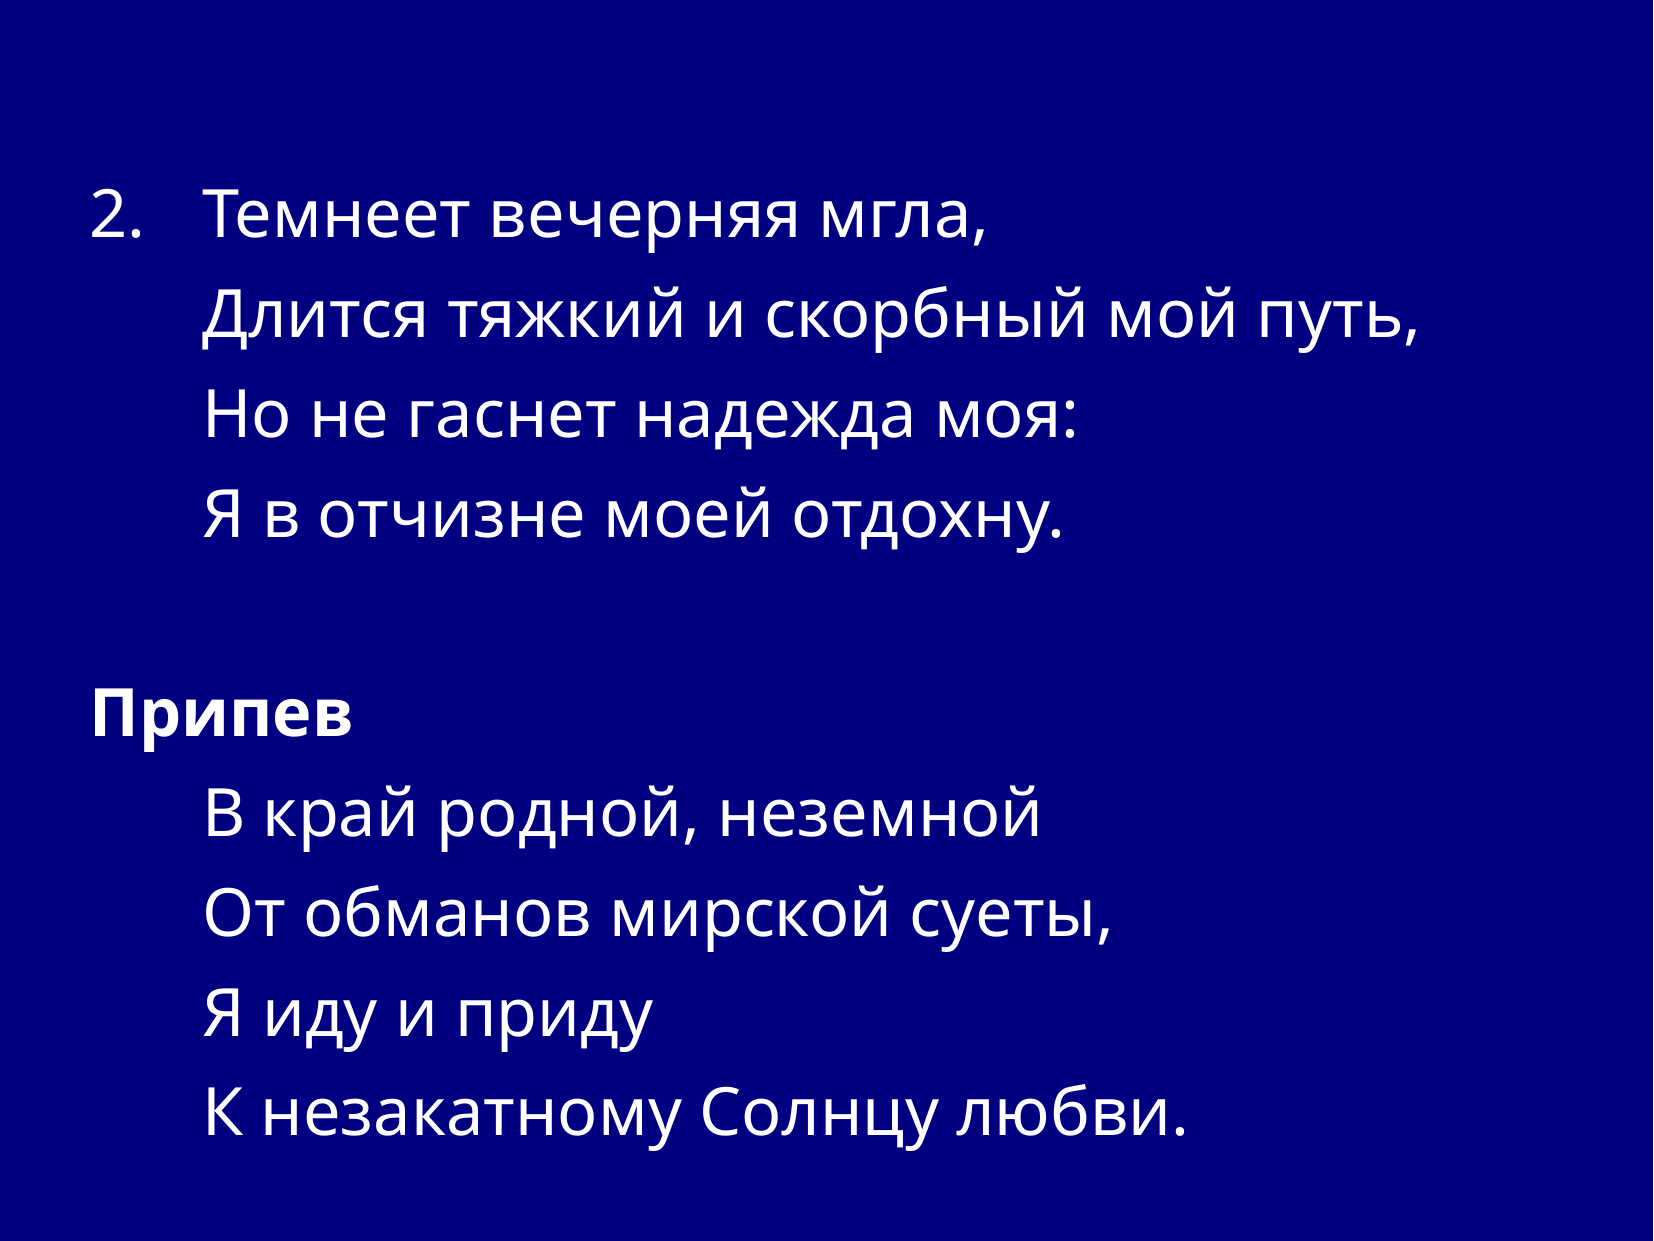

2.	Темнеет вечерняя мгла,
	Длится тяжкий и скорбный мой путь,
	Но не гаснет надежда моя:
	Я в отчизне моей отдохну.
Припев
	В край родной, неземной
	От обманов мирской суеты,
	Я иду и приду
	К незакатному Солнцу любви.